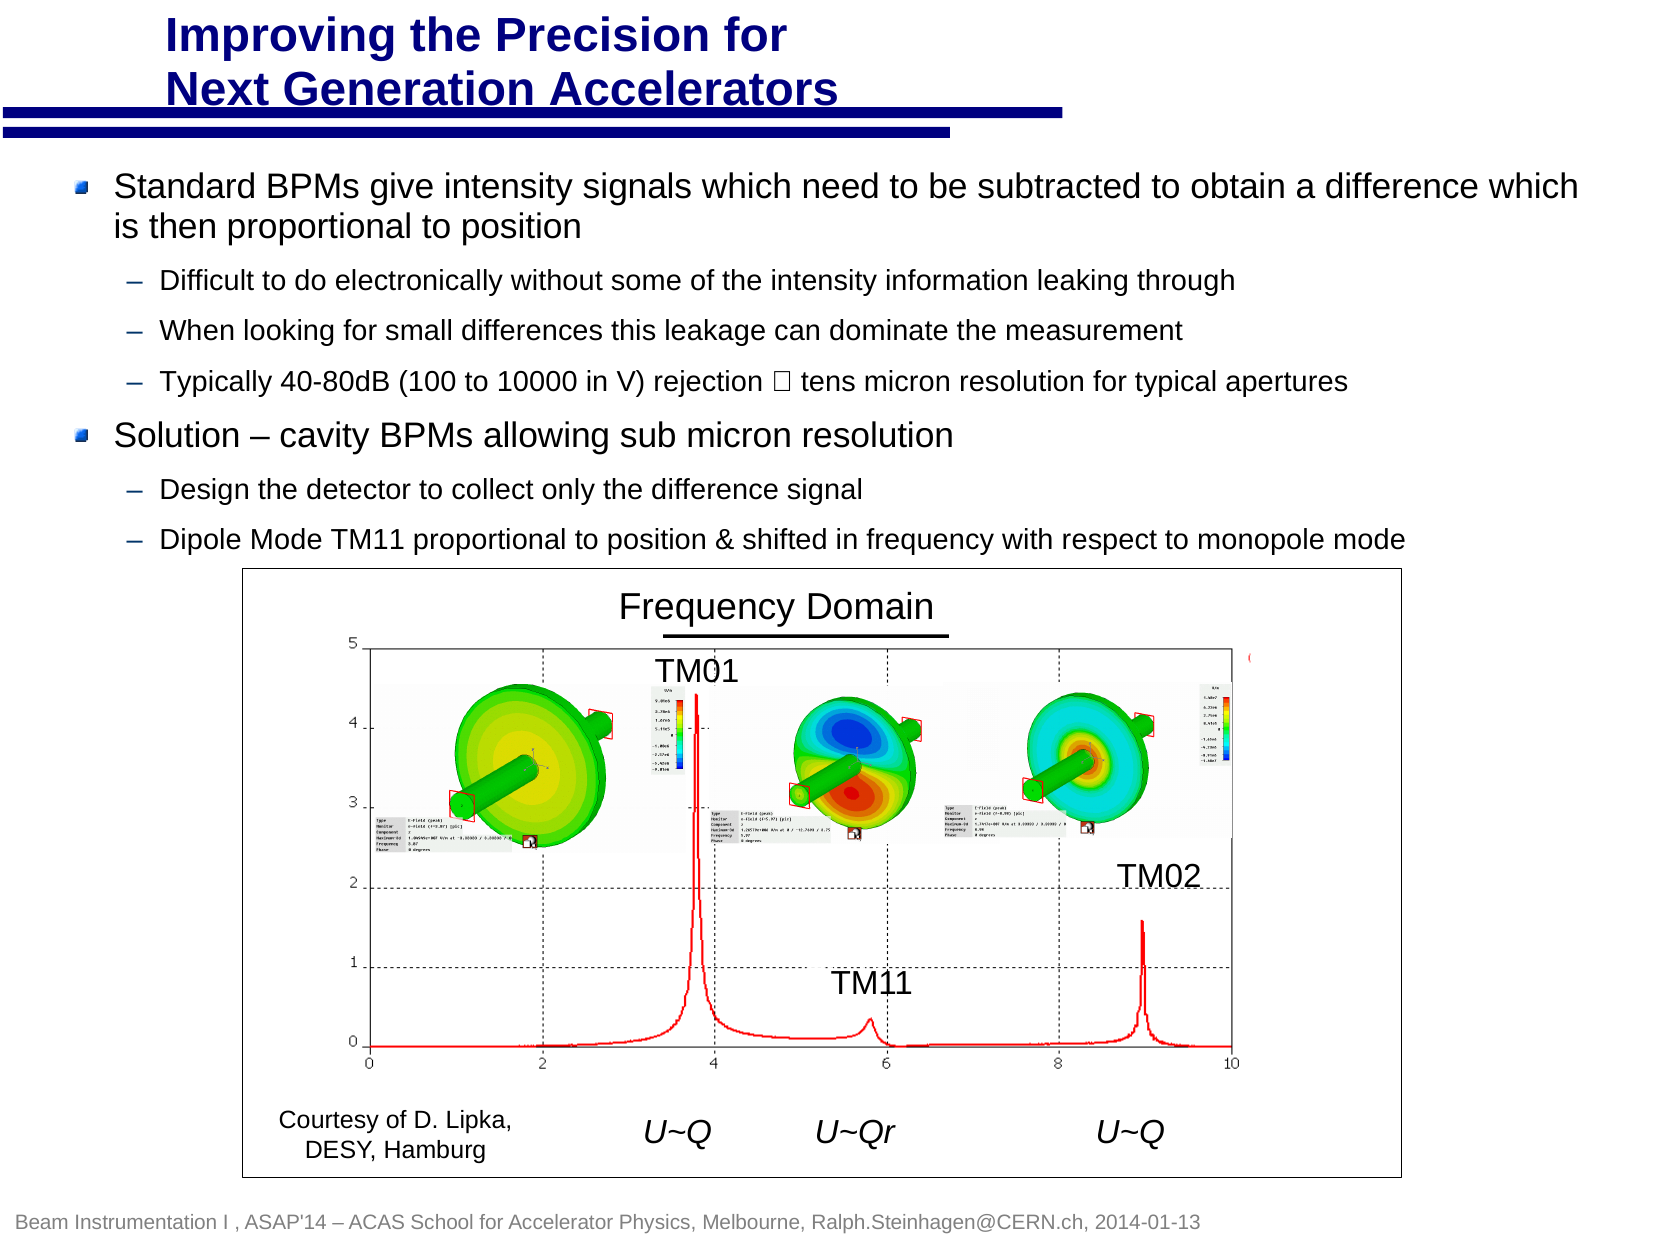

Improving the Precision for
Next Generation Accelerators
# Standard BPMs give intensity signals which need to be subtracted to obtain a difference which is then proportional to position
Difficult to do electronically without some of the intensity information leaking through
When looking for small differences this leakage can dominate the measurement
Typically 40-80dB (100 to 10000 in V) rejection  tens micron resolution for typical apertures
Solution – cavity BPMs allowing sub micron resolution
Design the detector to collect only the difference signal
Dipole Mode TM11 proportional to position & shifted in frequency with respect to monopole mode
U / V
f / GHz
Frequency Domain
TM01
TM02
TM11
U~Q
U~Qr
U~Q
TM01
TM02
TM11
Courtesy of D. Lipka,
DESY, Hamburg